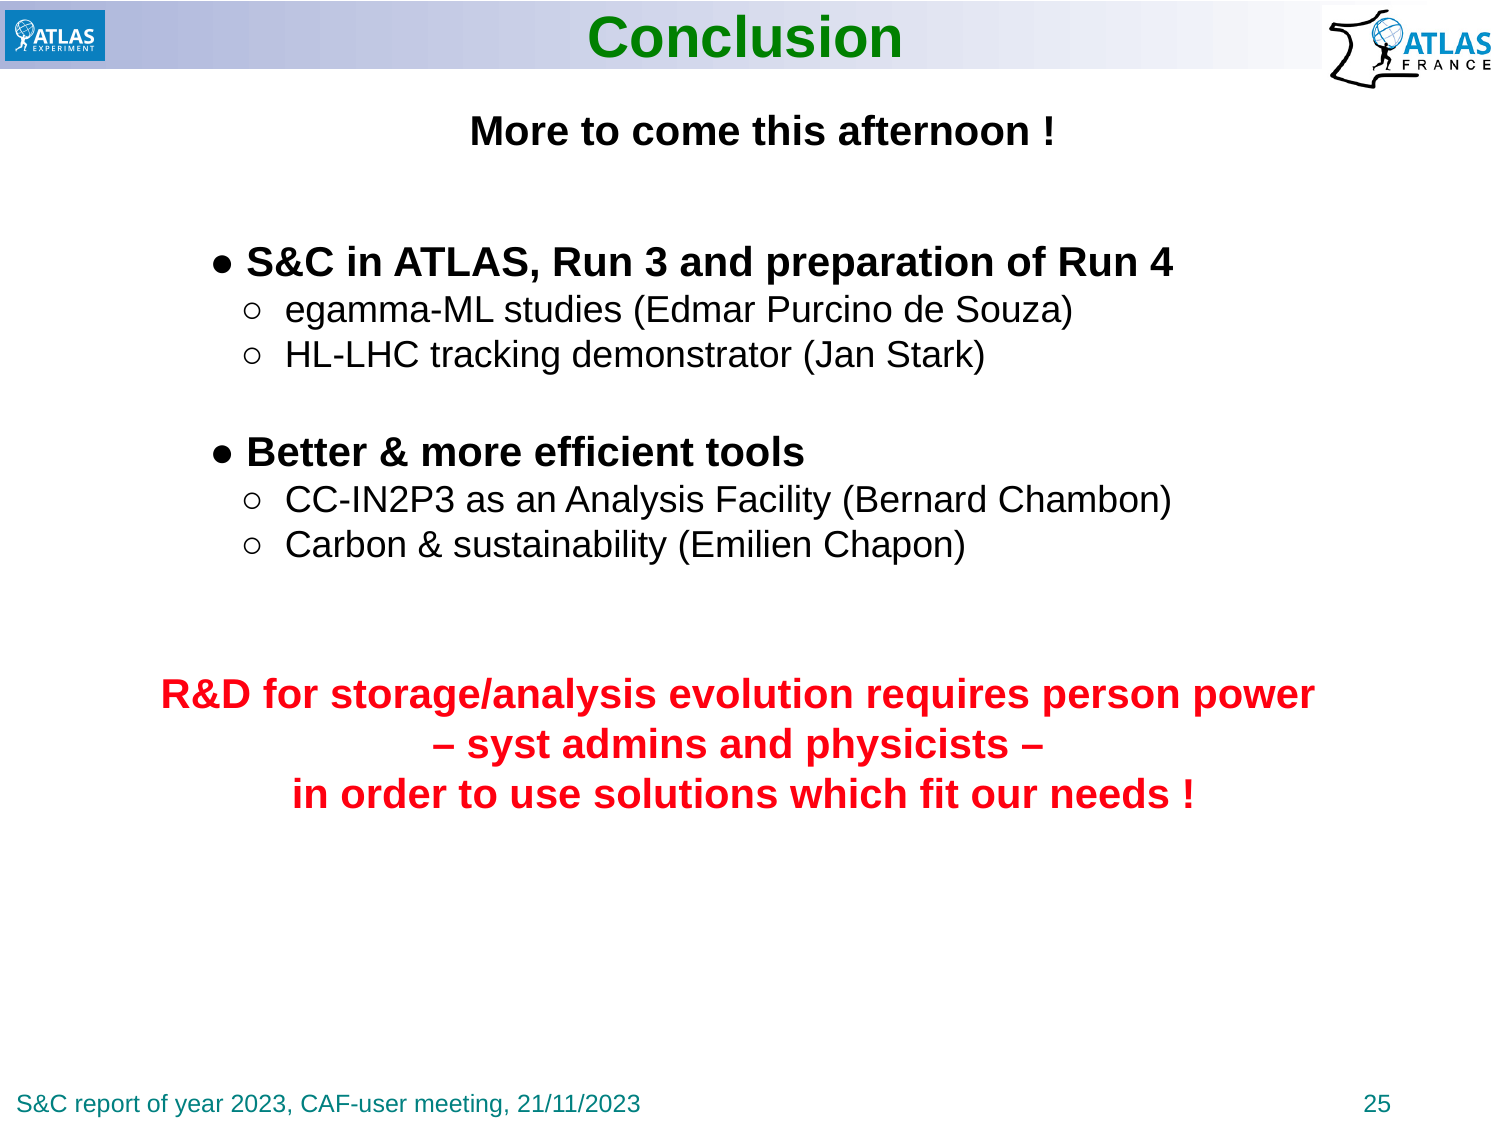

Conclusion
More to come this afternoon !
● S&C in ATLAS, Run 3 and preparation of Run 4
 ○ egamma-ML studies (Edmar Purcino de Souza)
 ○ HL-LHC tracking demonstrator (Jan Stark)
● Better & more efficient tools
 ○ CC-IN2P3 as an Analysis Facility (Bernard Chambon)
 ○ Carbon & sustainability (Emilien Chapon)
R&D for storage/analysis evolution requires person power
– syst admins and physicists –
in order to use solutions which fit our needs !